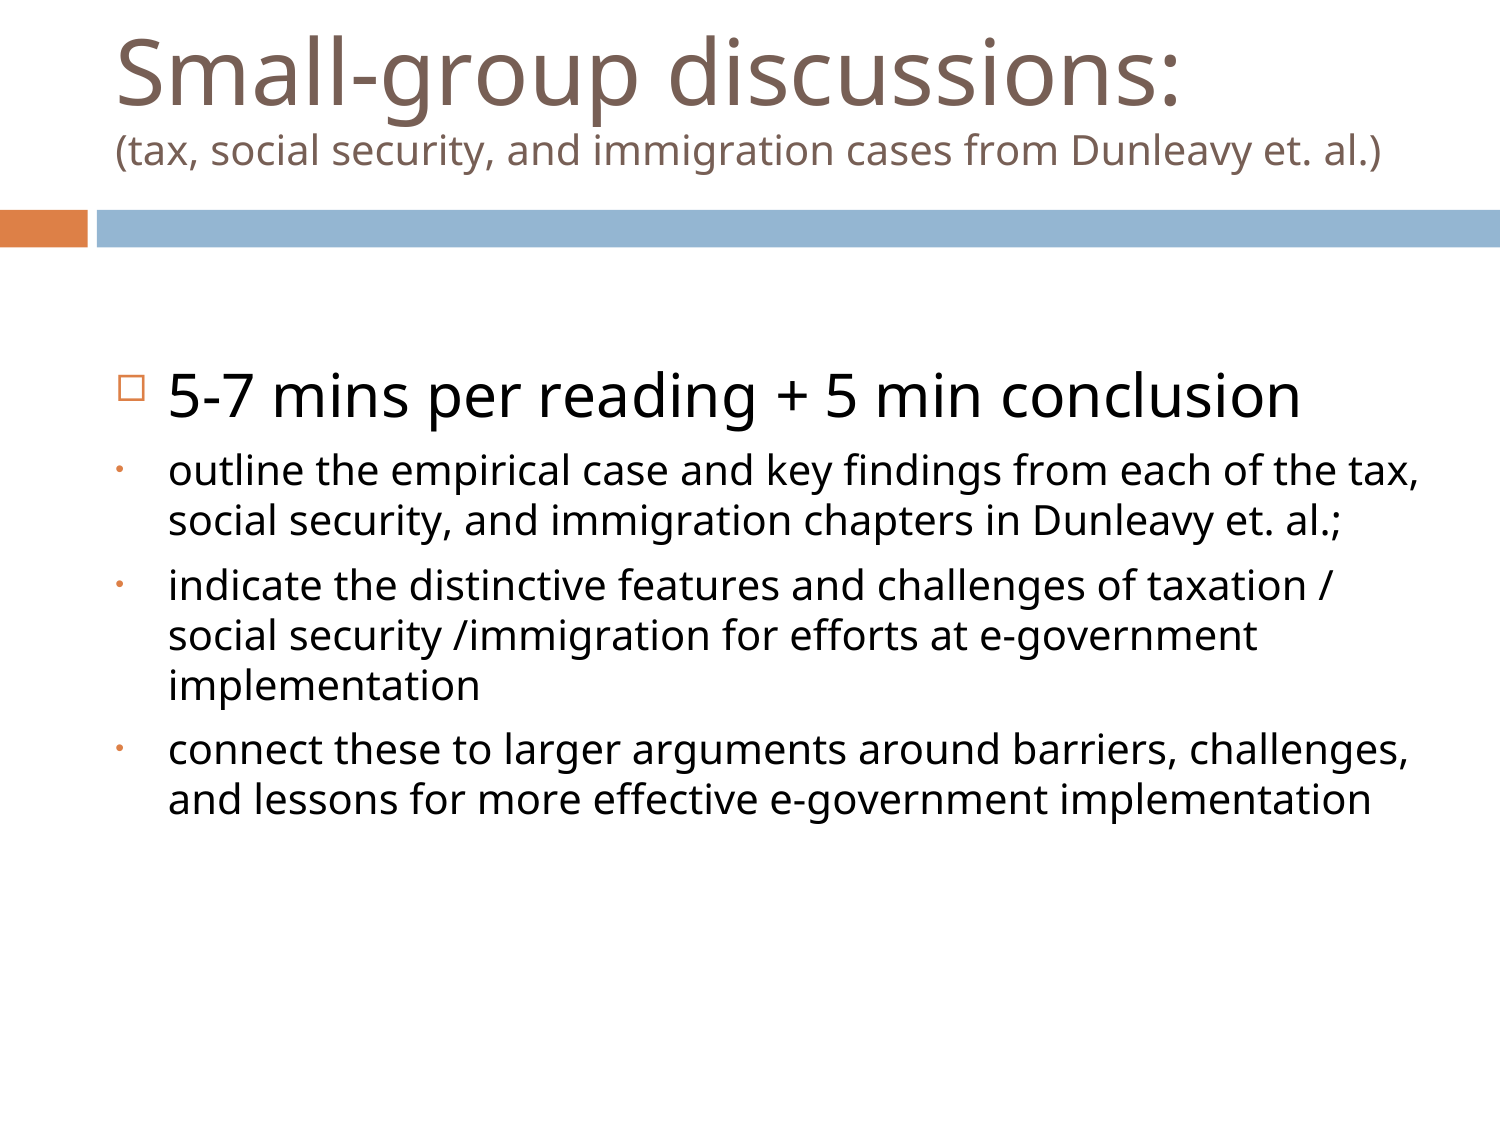

# Small-group discussions: (tax, social security, and immigration cases from Dunleavy et. al.)
5-7 mins per reading + 5 min conclusion
outline the empirical case and key findings from each of the tax, social security, and immigration chapters in Dunleavy et. al.;
indicate the distinctive features and challenges of taxation / social security /immigration for efforts at e-government implementation
connect these to larger arguments around barriers, challenges, and lessons for more effective e-government implementation